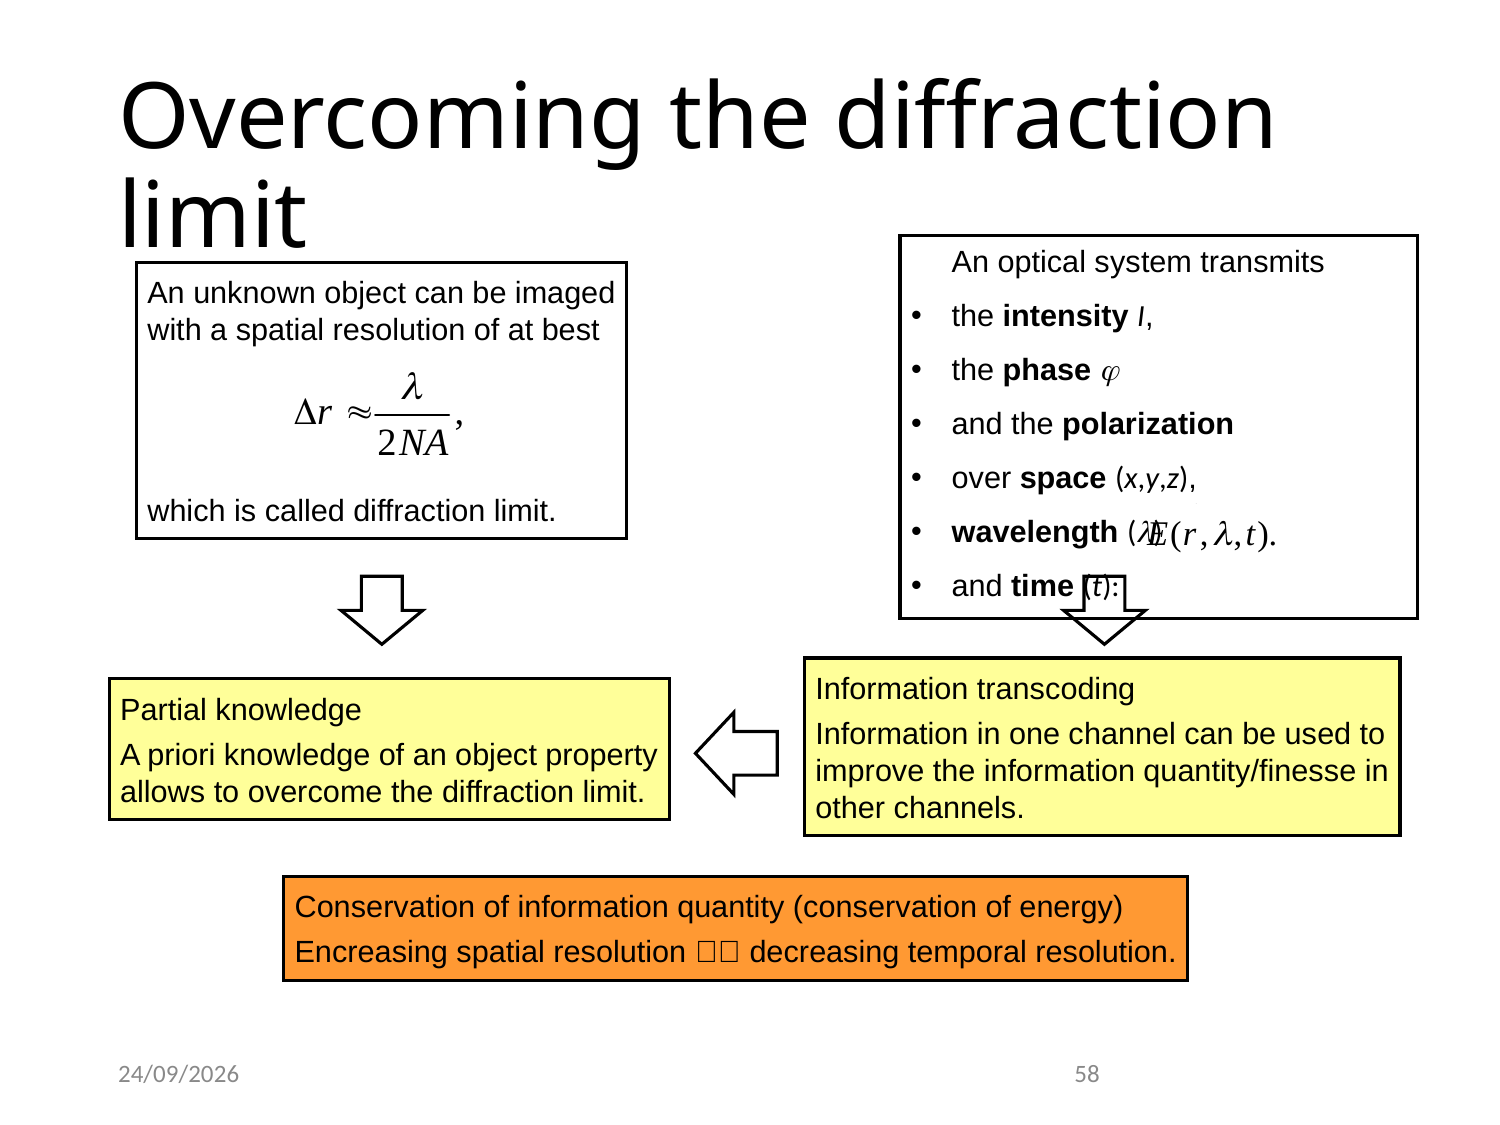

# Overcoming the diffraction limit
An optical system transmits
the intensity I,
the phase j
and the polarization
over space (x,y,z),
wavelength (l)
and time (t):
An unknown object can be imaged
with a spatial resolution of at best
which is called diffraction limit.
Partial knowledge
A priori knowledge of an object property
allows to overcome the diffraction limit.
Information transcoding
Information in one channel can be used to
improve the information quantity/finesse in
other channels.
Conservation of information quantity (conservation of energy)
Encreasing spatial resolution  decreasing temporal resolution.
58